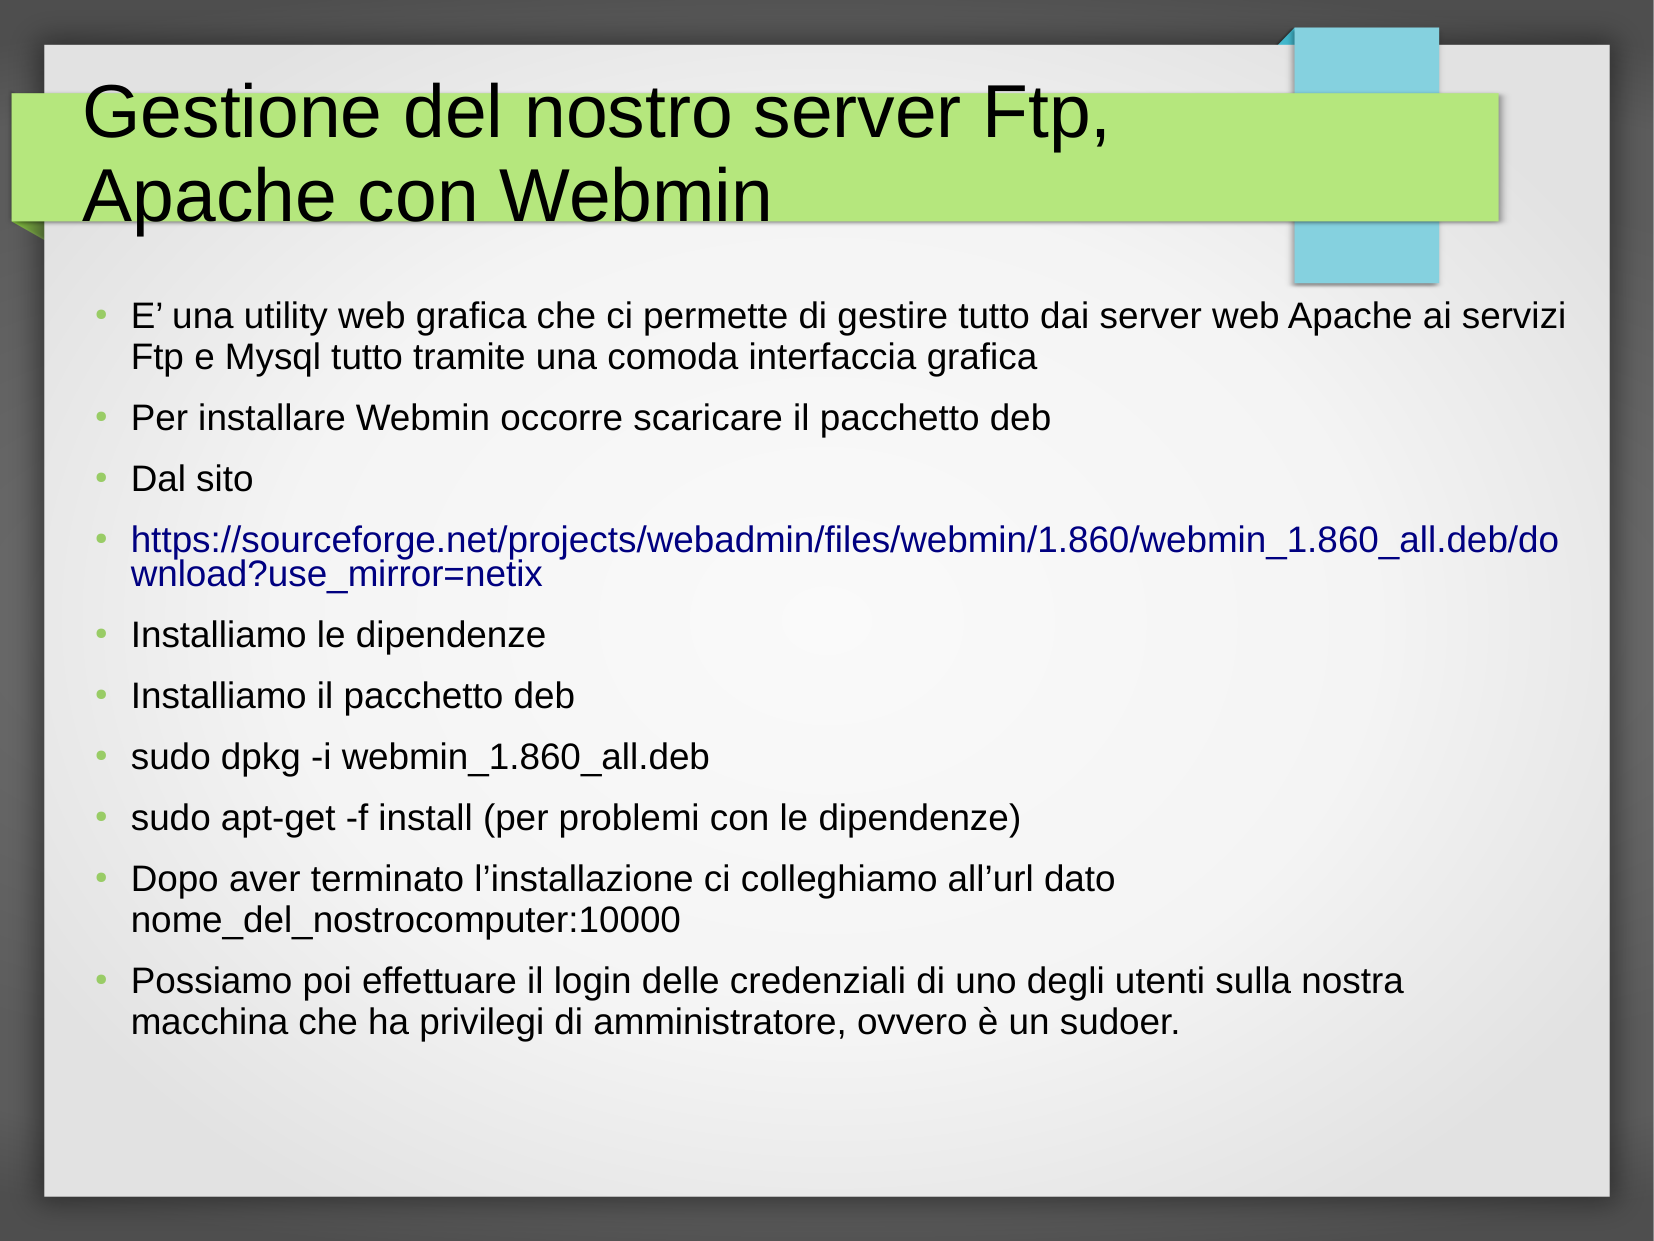

# Gestione del nostro server Ftp, Apache con Webmin
E’ una utility web grafica che ci permette di gestire tutto dai server web Apache ai servizi Ftp e Mysql tutto tramite una comoda interfaccia grafica
Per installare Webmin occorre scaricare il pacchetto deb
Dal sito
https://sourceforge.net/projects/webadmin/files/webmin/1.860/webmin_1.860_all.deb/download?use_mirror=netix
Installiamo le dipendenze
Installiamo il pacchetto deb
sudo dpkg -i webmin_1.860_all.deb
sudo apt-get -f install (per problemi con le dipendenze)
Dopo aver terminato l’installazione ci colleghiamo all’url dato nome_del_nostrocomputer:10000
Possiamo poi effettuare il login delle credenziali di uno degli utenti sulla nostra macchina che ha privilegi di amministratore, ovvero è un sudoer.